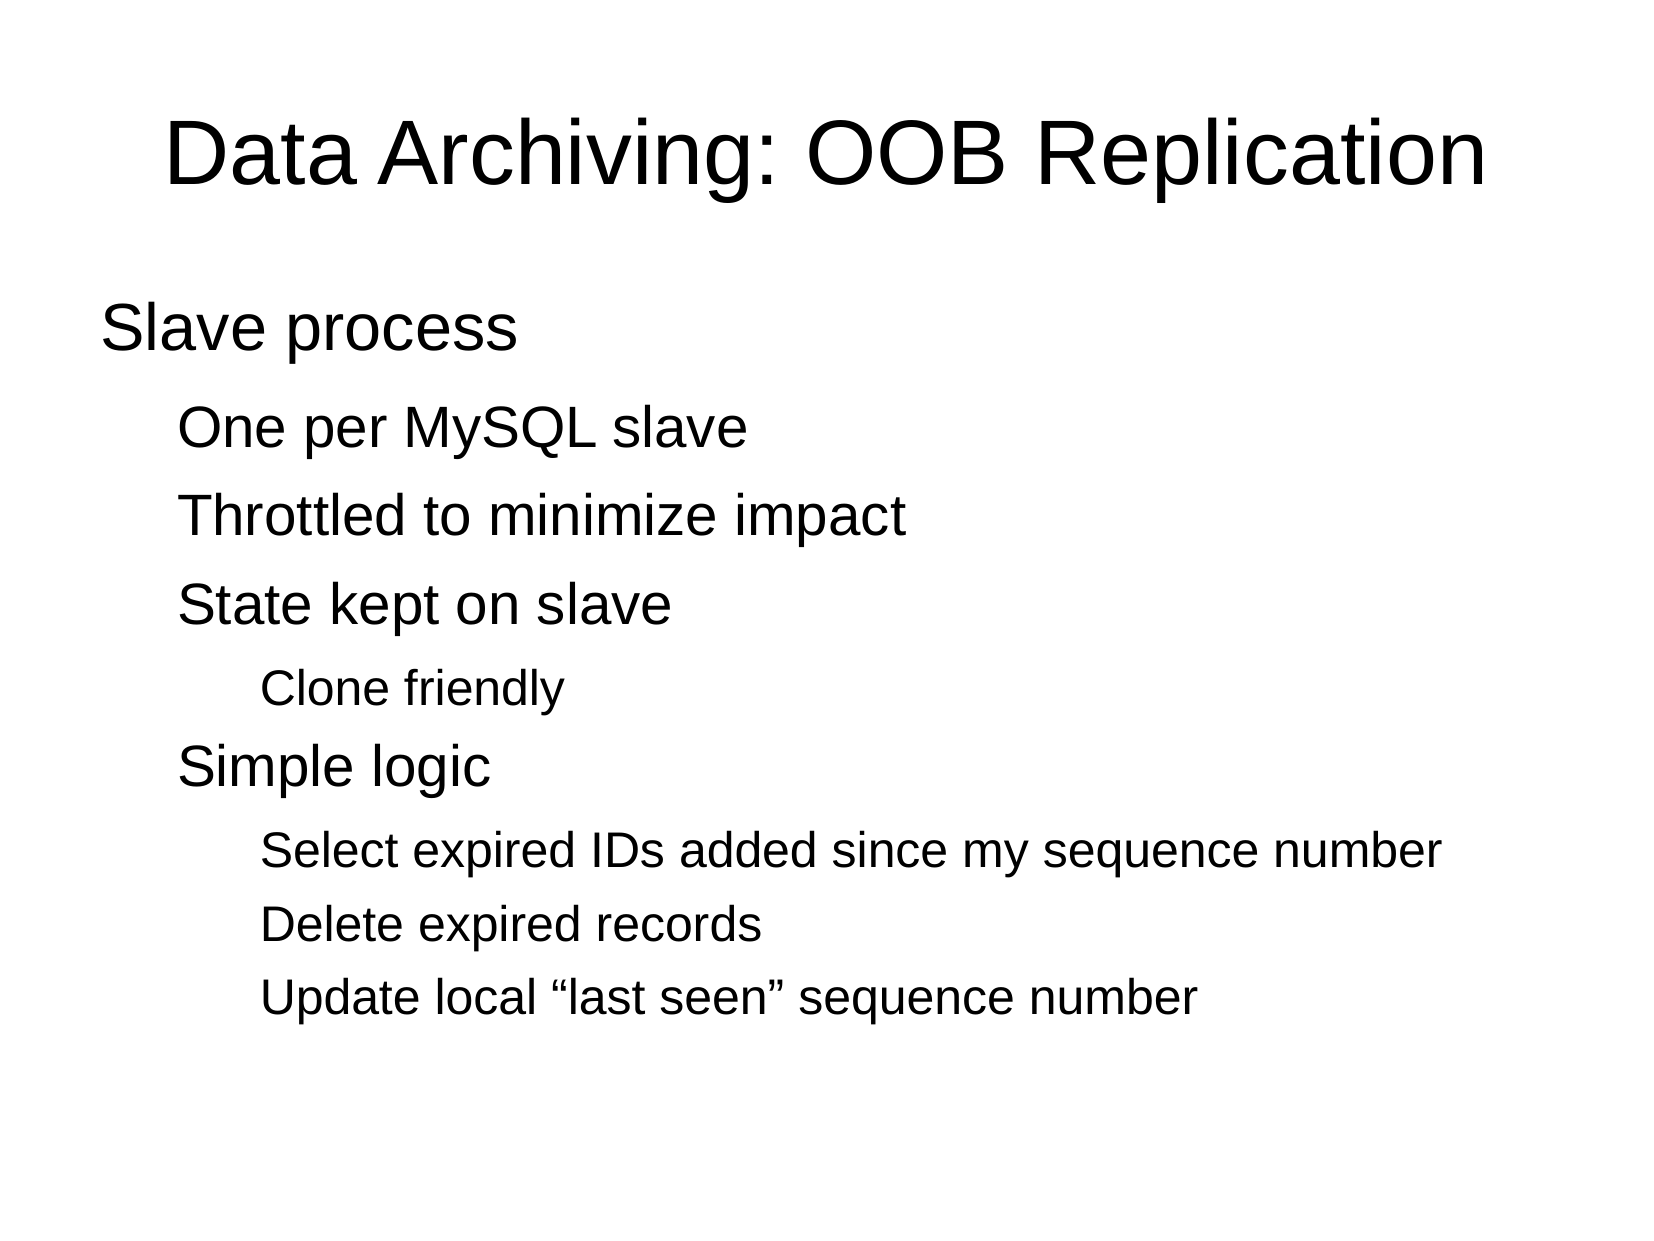

# Data Archiving: OOB Replication
Slave process
One per MySQL slave
Throttled to minimize impact
State kept on slave
Clone friendly
Simple logic
Select expired IDs added since my sequence number
Delete expired records
Update local “last seen” sequence number